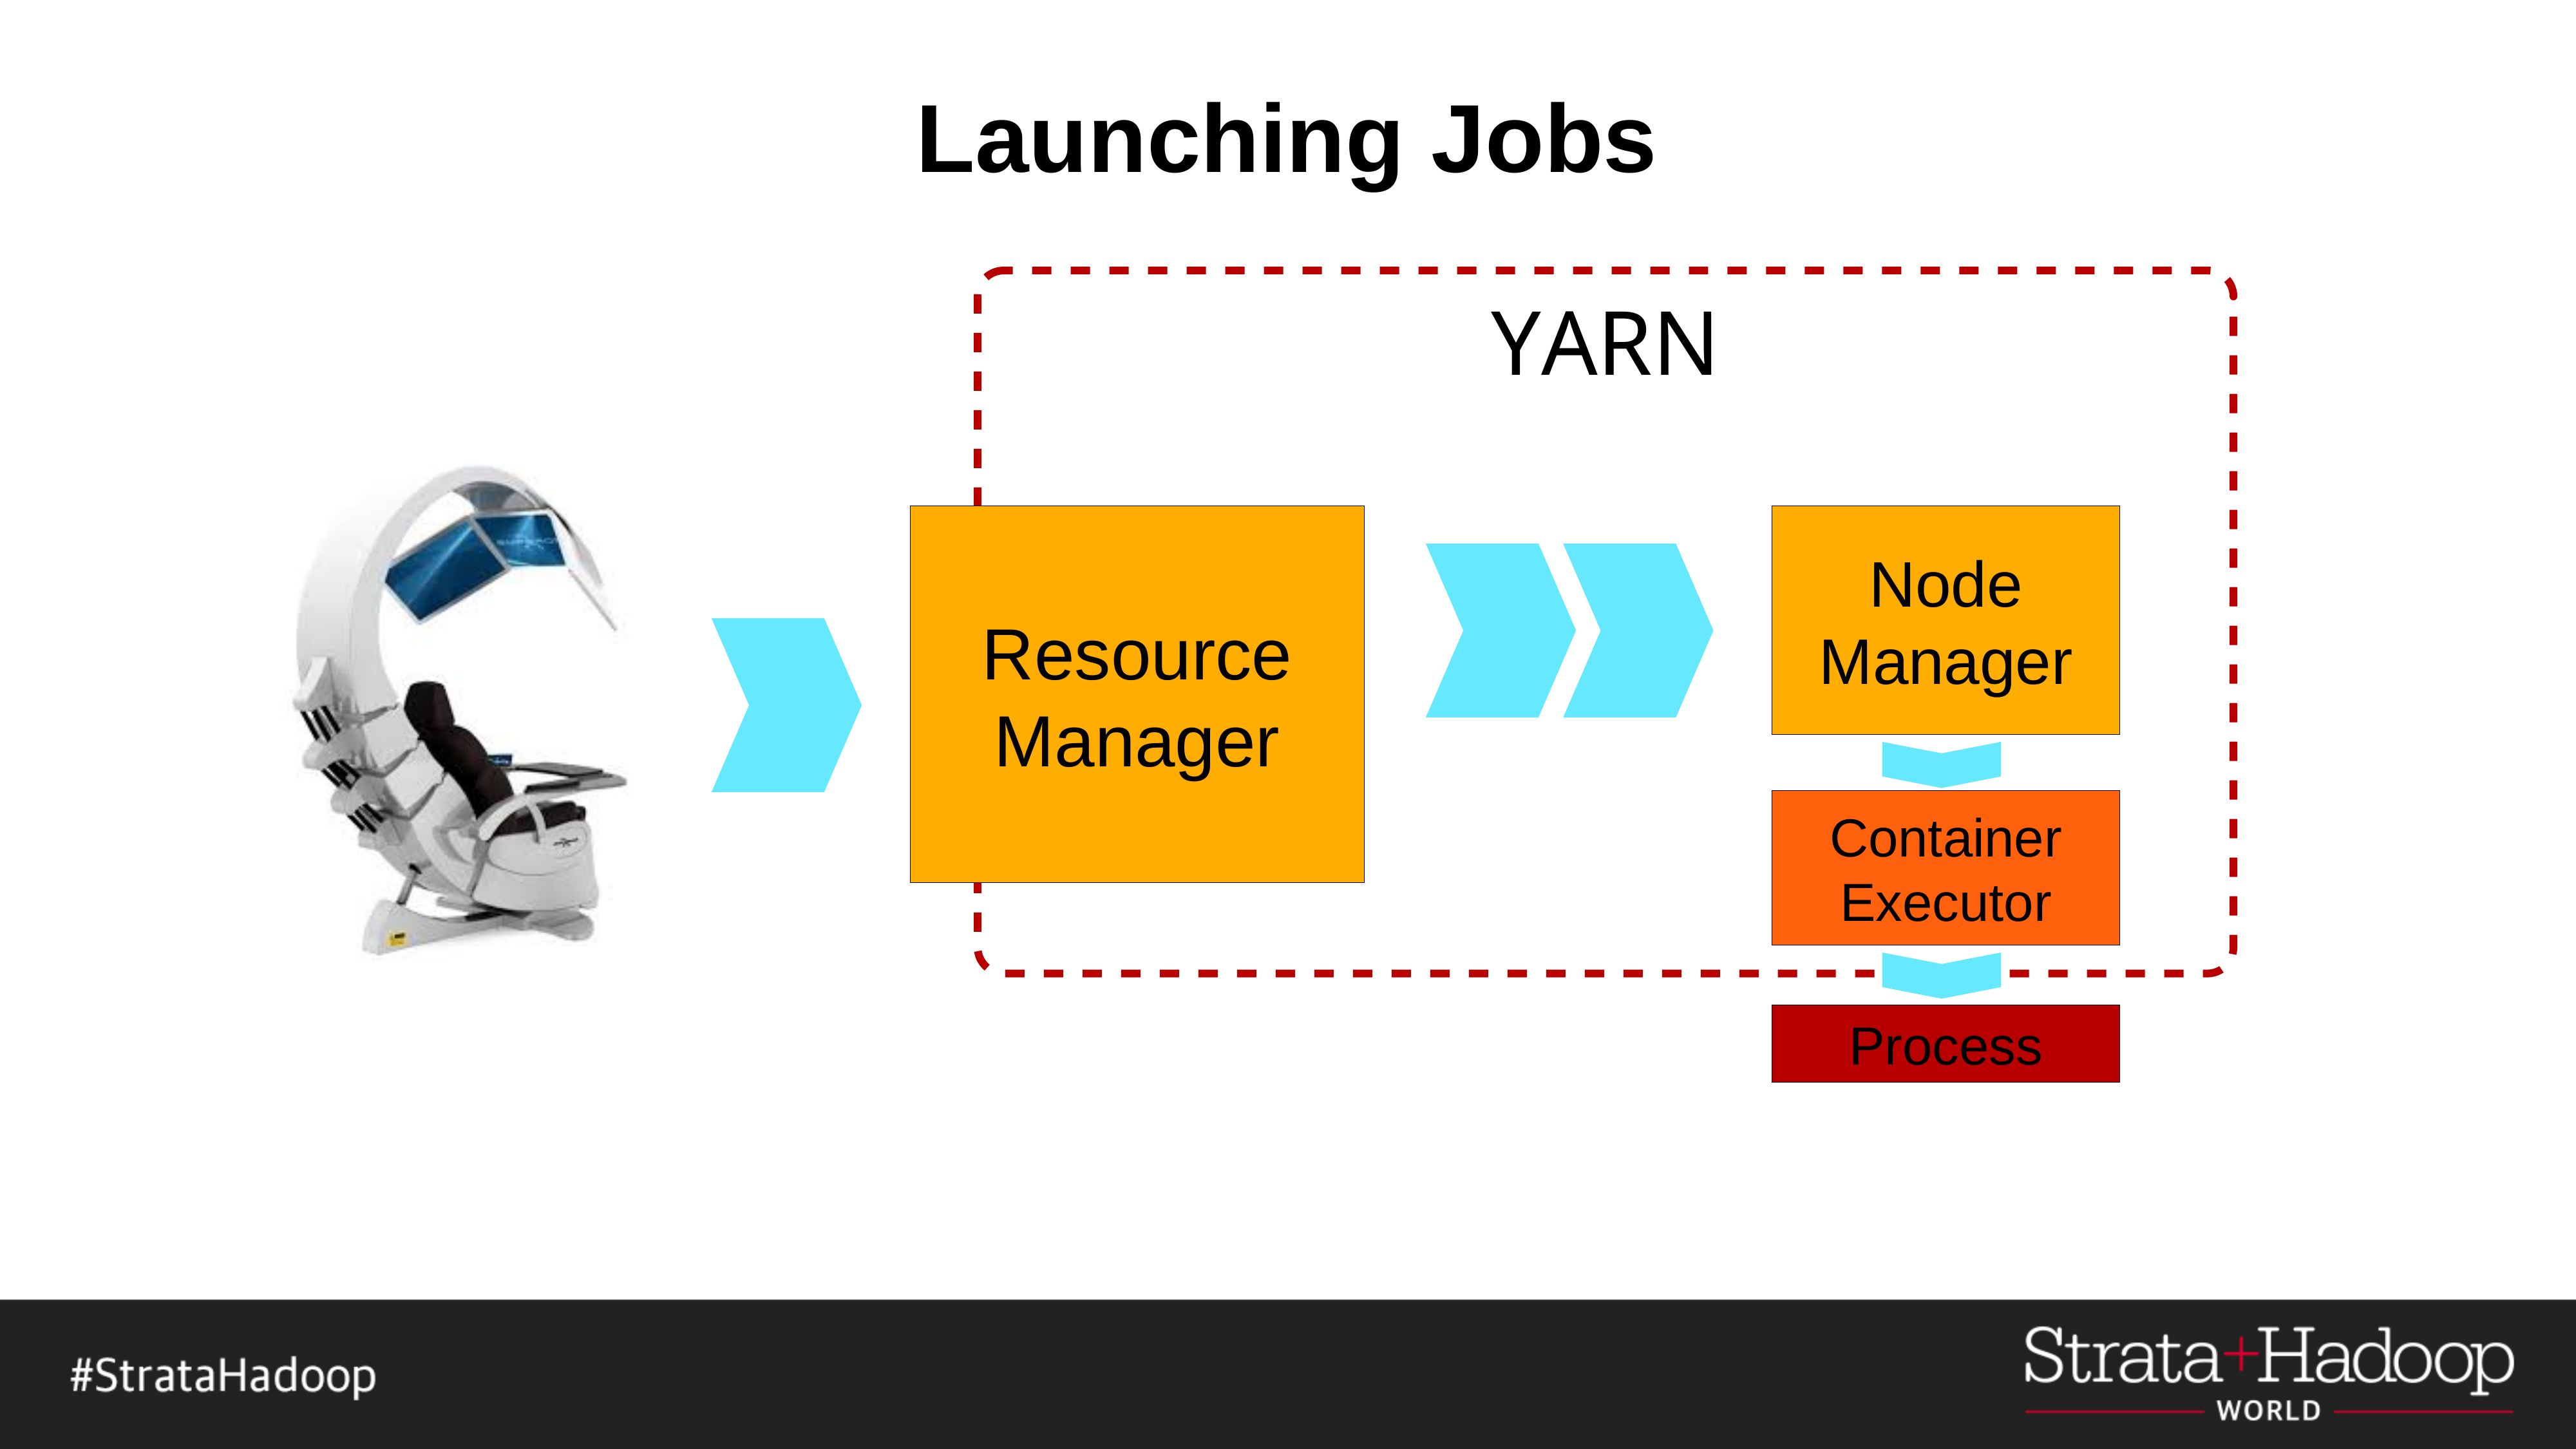

# Launching Jobs
YARN
Resource
Manager
Node
Manager
Container
Executor
Process